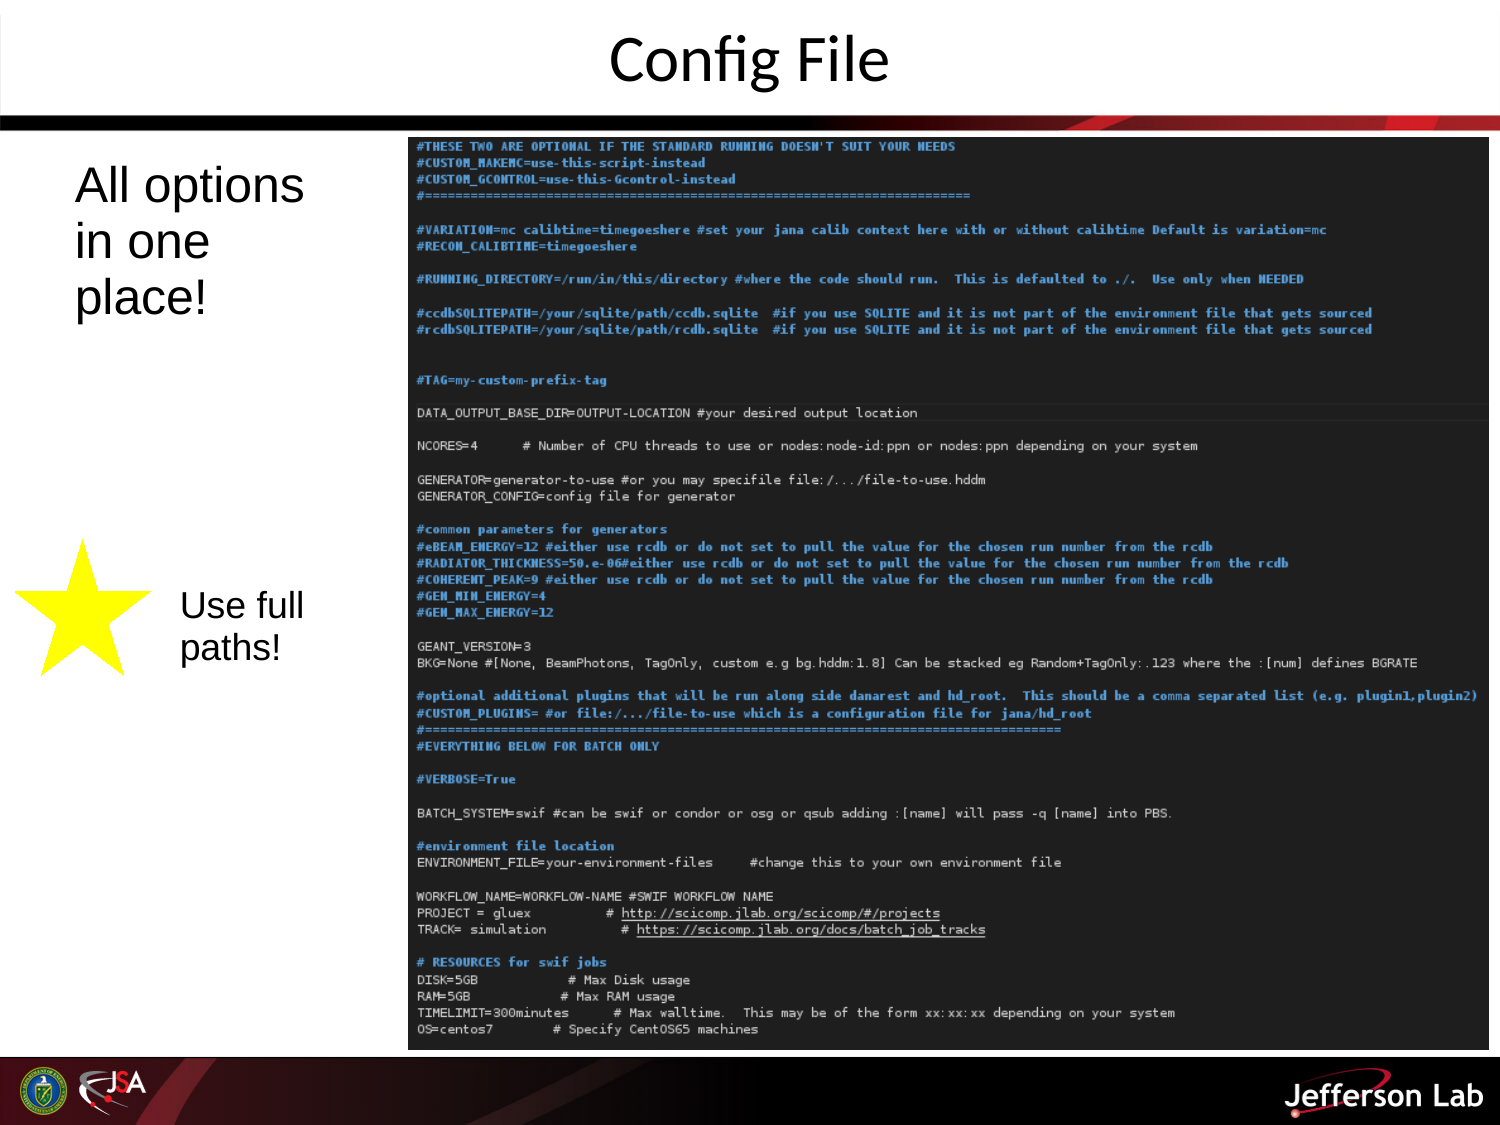

# Config File
All options in one place!
Use full paths!